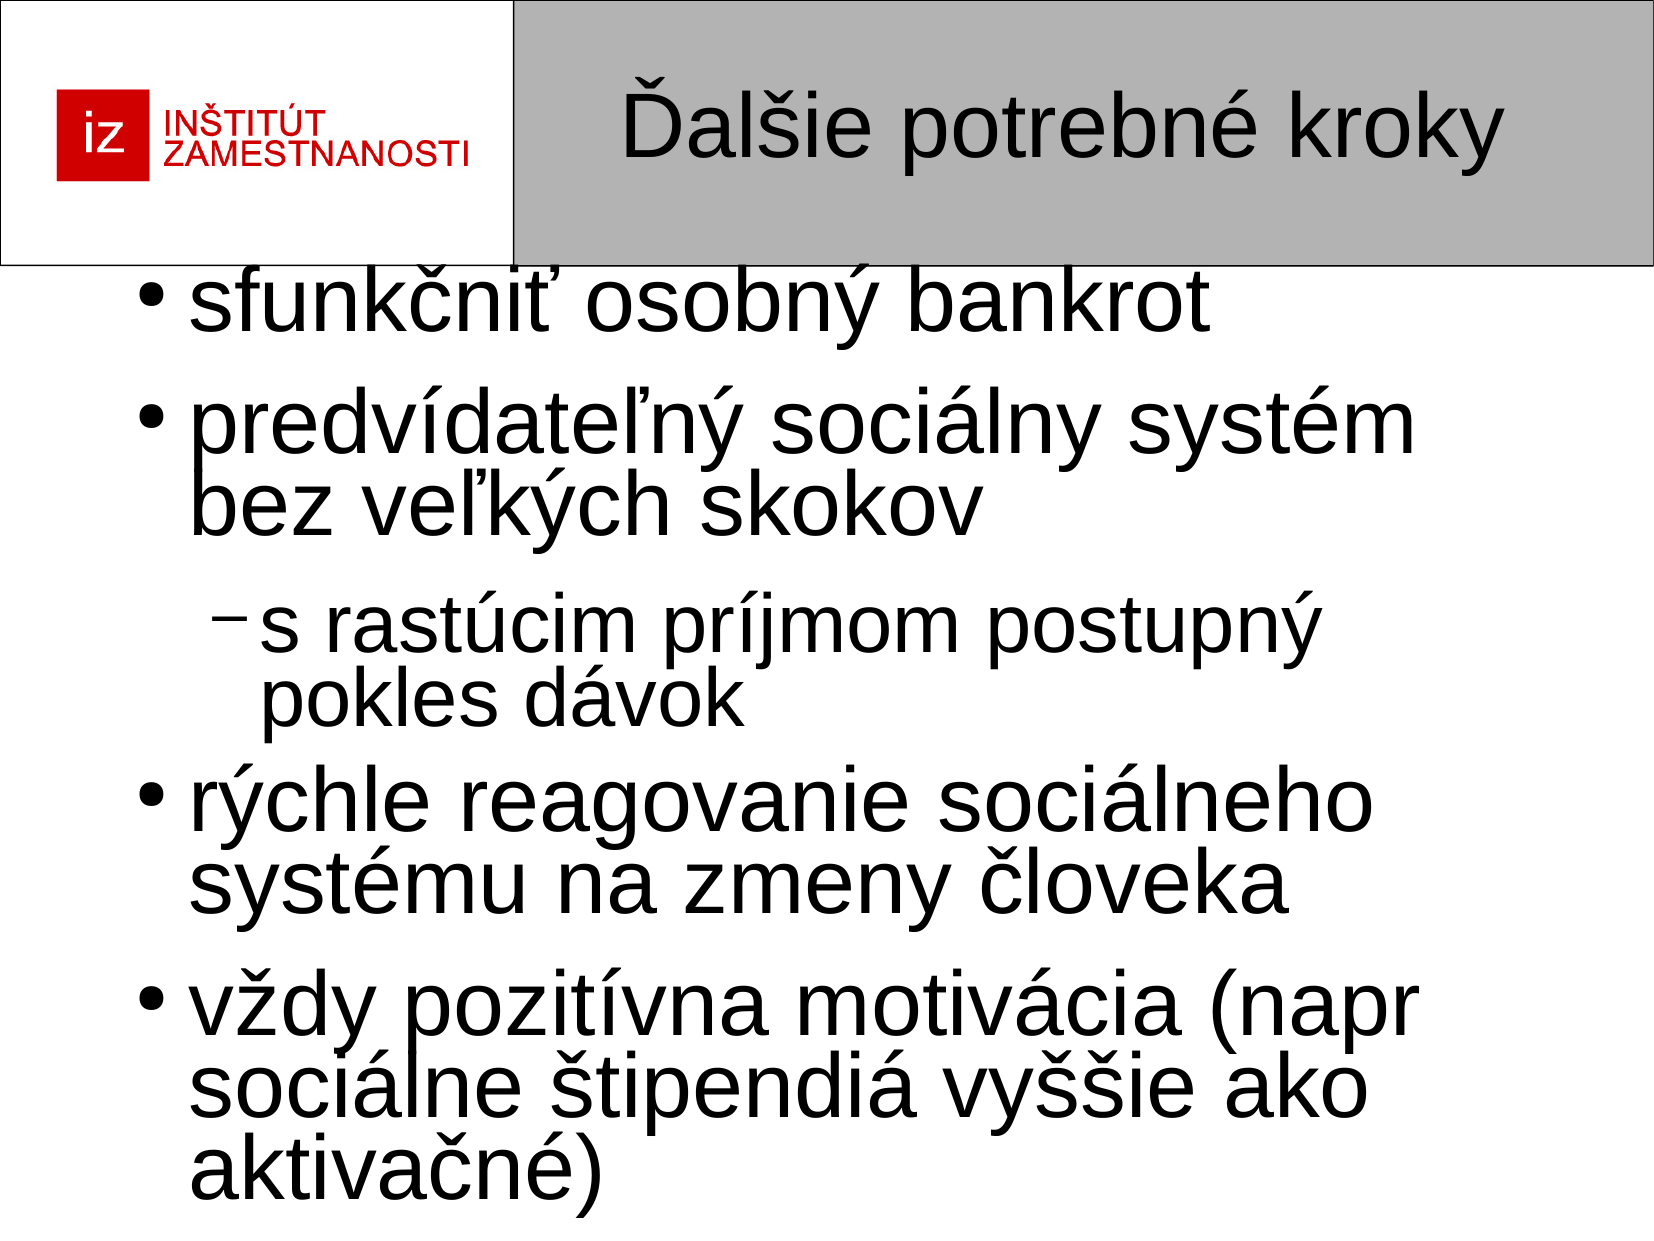

# Ďalšie potrebné kroky
sfunkčniť osobný bankrot
predvídateľný sociálny systém bez veľkých skokov
s rastúcim príjmom postupný pokles dávok
rýchle reagovanie sociálneho systému na zmeny človeka
vždy pozitívna motivácia (napr sociálne štipendiá vyššie ako aktivačné)